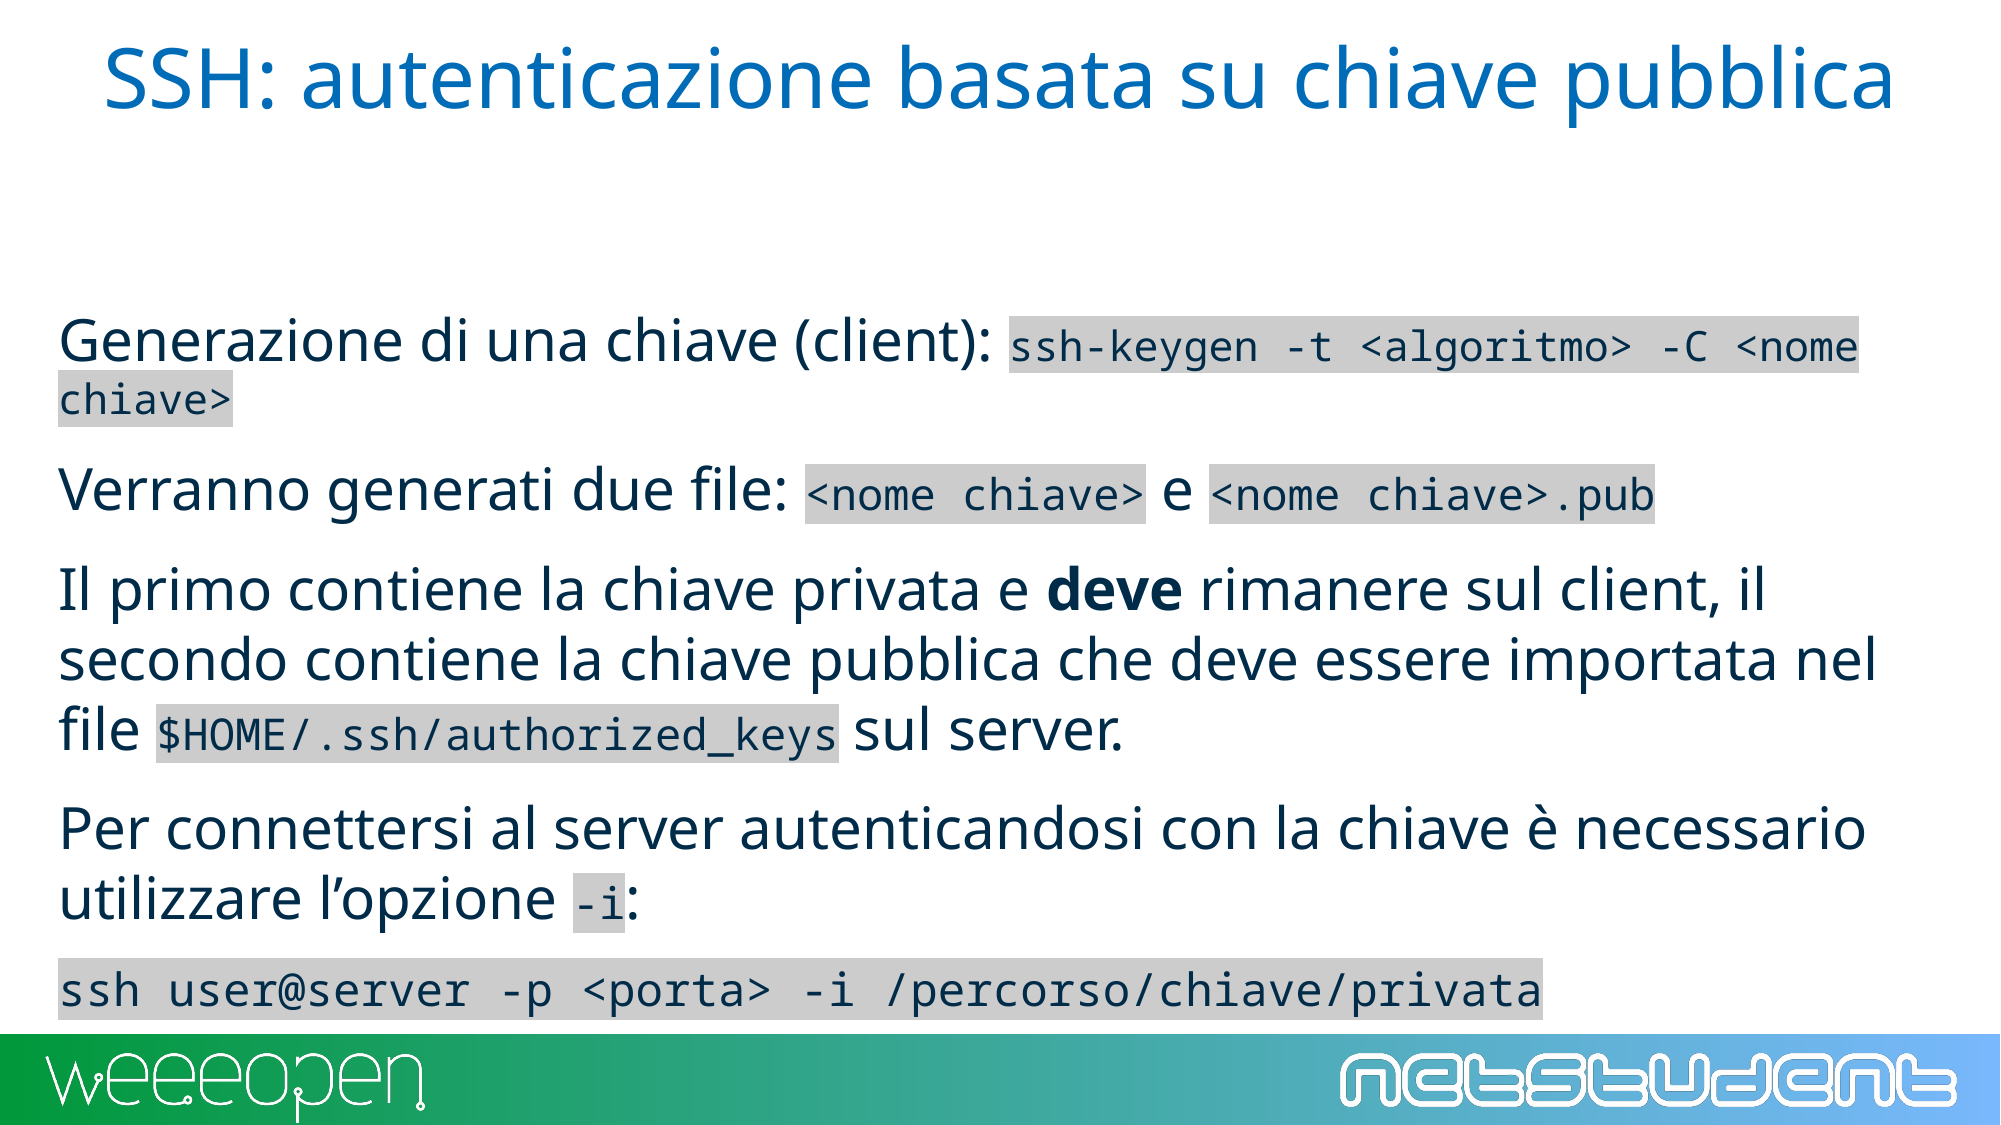

# SSH: autenticazione basata su chiave pubblica
Generazione di una chiave (client): ssh-keygen -t <algoritmo> -C <nome chiave>
Verranno generati due file: <nome chiave> e <nome chiave>.pub
Il primo contiene la chiave privata e deve rimanere sul client, il secondo contiene la chiave pubblica che deve essere importata nel file $HOME/.ssh/authorized_keys sul server.
Per connettersi al server autenticandosi con la chiave è necessario utilizzare l’opzione -i:
ssh user@server -p <porta> -i /percorso/chiave/privata